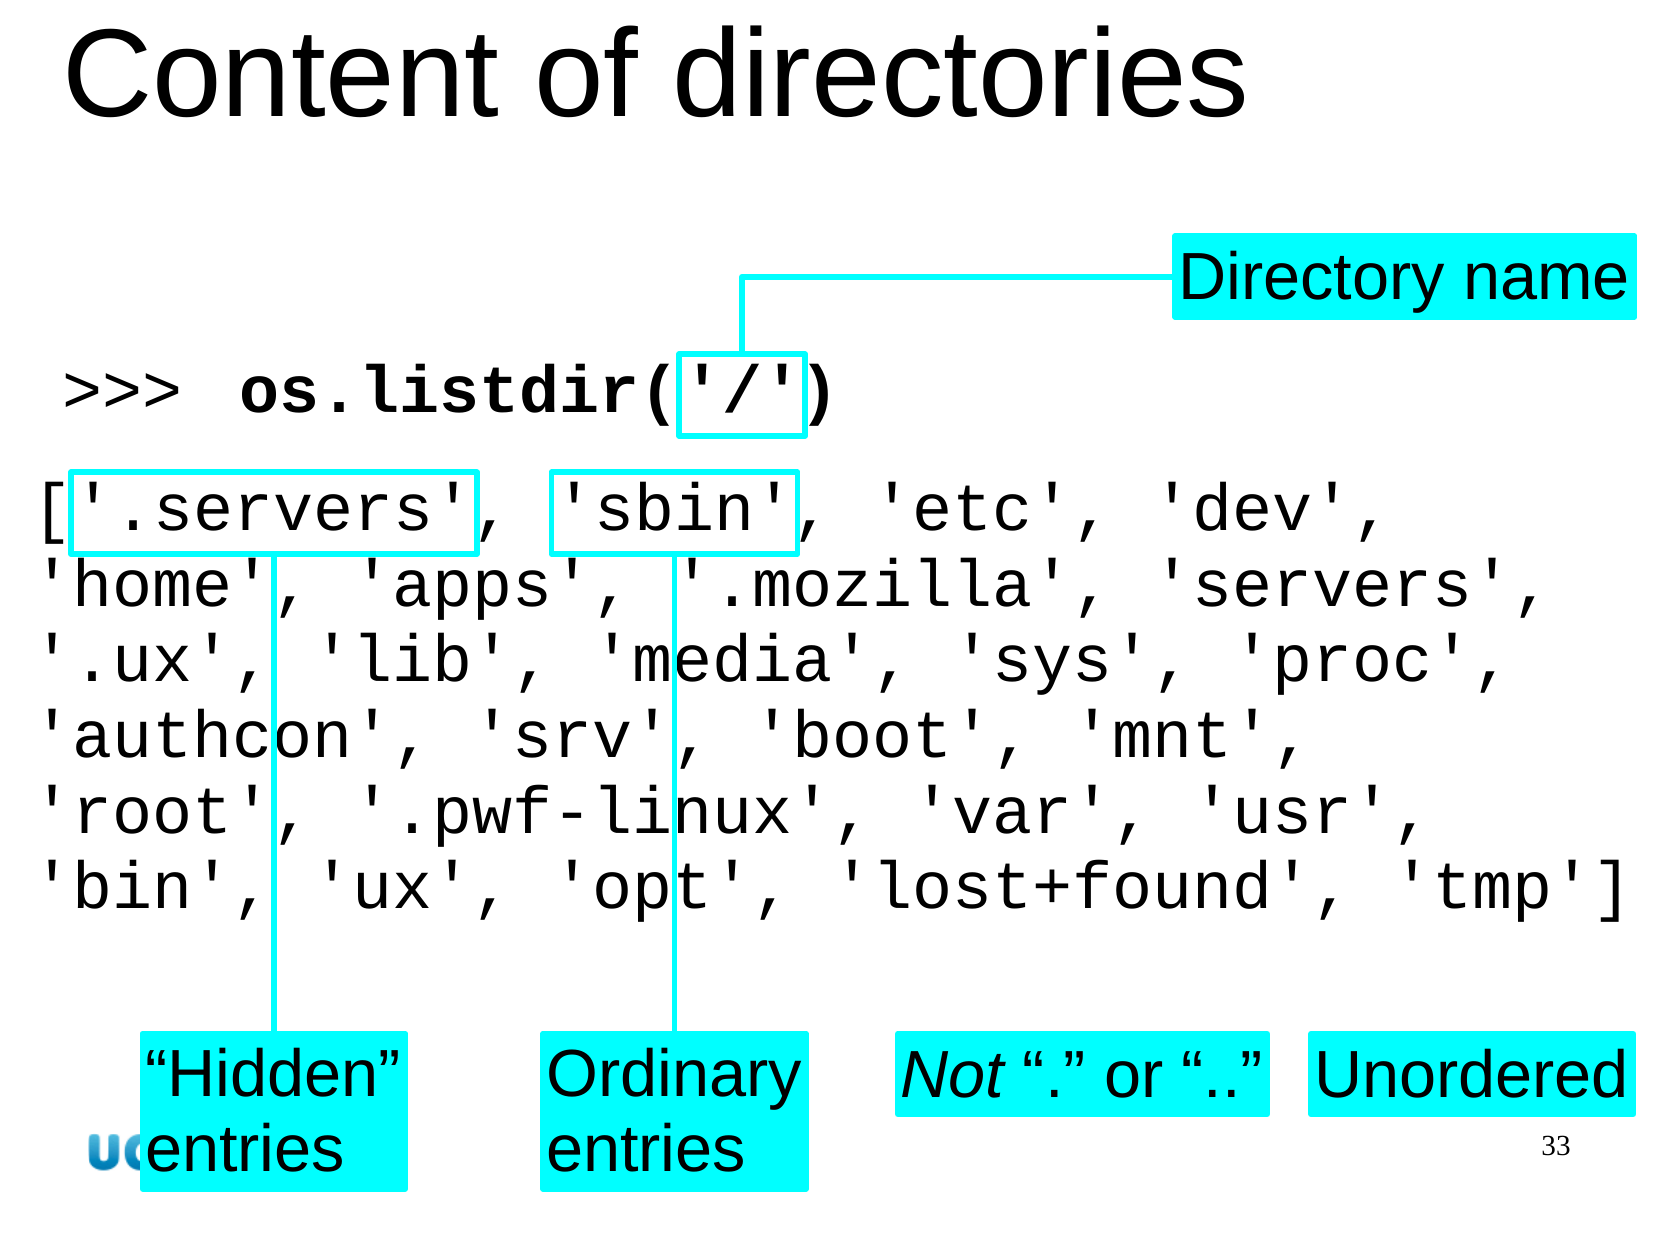

Content of directories
Directory name
>>>
os.listdir( )
'/'
[ , , 'etc', 'dev',
'home', 'apps', '.mozilla', 'servers',
'.ux', 'lib', 'media', 'sys', 'proc',
'authcon', 'srv', 'boot', 'mnt',
'root', '.pwf-linux', 'var', 'usr',
'bin', 'ux', 'opt', 'lost+found', 'tmp']
'.servers'
'sbin'
“Hidden”
entries
Ordinary
entries
Not “.” or “..”
Unordered
33